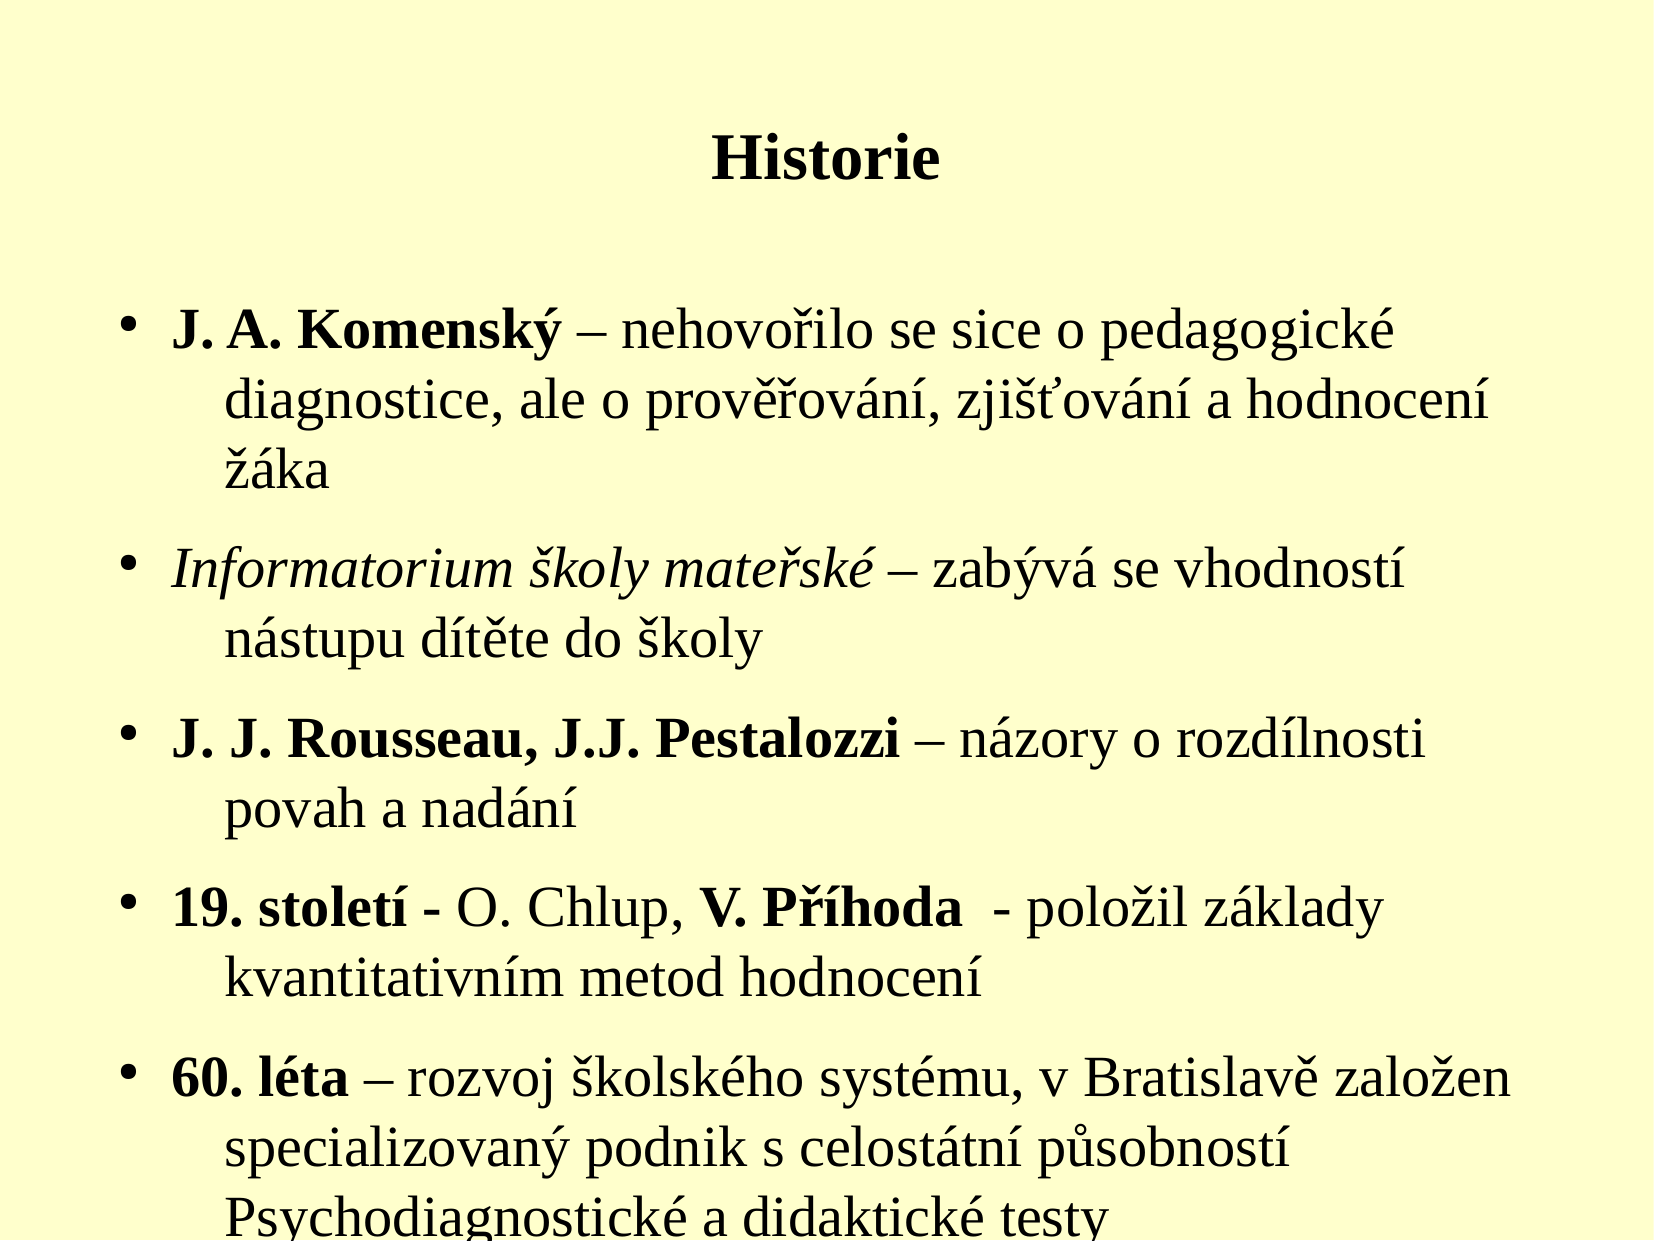

# Historie
J. A. Komenský – nehovořilo se sice o pedagogické diagnostice, ale o prověřování, zjišťování a hodnocení žáka
Informatorium školy mateřské – zabývá se vhodností nástupu dítěte do školy
J. J. Rousseau, J.J. Pestalozzi – názory o rozdílnosti povah a nadání
19. století - O. Chlup, V. Příhoda - položil základy kvantitativním metod hodnocení
60. léta – rozvoj školského systému, v Bratislavě založen specializovaný podnik s celostátní působností Psychodiagnostické a didaktické testy